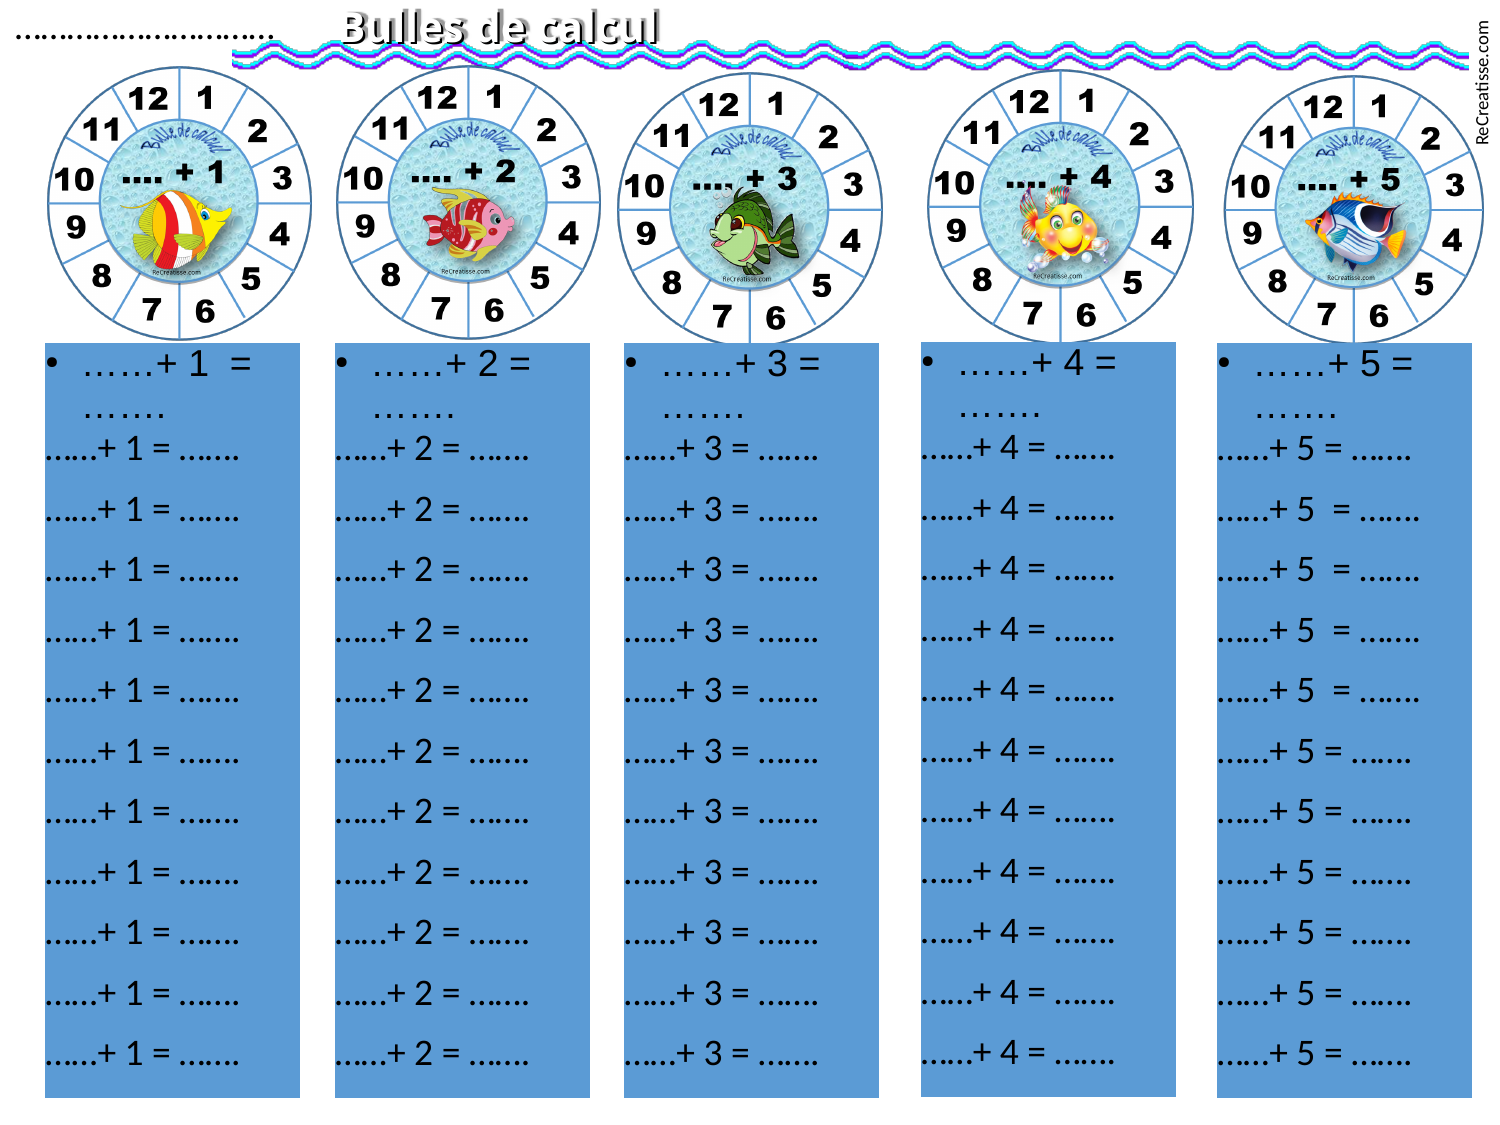

Bulles de calcul
…………………………
ReCreatisse.com
| ……+ 4 = ……. |
| --- |
| ……+ 4 = ……. |
| ……+ 4 = ……. |
| ……+ 4 = ……. |
| ……+ 4 = ……. |
| ……+ 4 = ……. |
| ……+ 4 = ……. |
| ……+ 4 = ……. |
| ……+ 4 = ……. |
| ……+ 4 = ……. |
| ……+ 4 = ……. |
| ……+ 4 = ……. |
| ……+ 1 = ……. |
| --- |
| ……+ 1 = ……. |
| ……+ 1 = ……. |
| ……+ 1 = ……. |
| ……+ 1 = ……. |
| ……+ 1 = ……. |
| ……+ 1 = ……. |
| ……+ 1 = ……. |
| ……+ 1 = ……. |
| ……+ 1 = ……. |
| ……+ 1 = ……. |
| ……+ 1 = ……. |
| ……+ 2 = ……. |
| --- |
| ……+ 2 = ……. |
| ……+ 2 = ……. |
| ……+ 2 = ……. |
| ……+ 2 = ……. |
| ……+ 2 = ……. |
| ……+ 2 = ……. |
| ……+ 2 = ……. |
| ……+ 2 = ……. |
| ……+ 2 = ……. |
| ……+ 2 = ……. |
| ……+ 2 = ……. |
| ……+ 3 = ……. |
| --- |
| ……+ 3 = ……. |
| ……+ 3 = ……. |
| ……+ 3 = ……. |
| ……+ 3 = ……. |
| ……+ 3 = ……. |
| ……+ 3 = ……. |
| ……+ 3 = ……. |
| ……+ 3 = ……. |
| ……+ 3 = ……. |
| ……+ 3 = ……. |
| ……+ 3 = ……. |
| ……+ 5 = ……. |
| --- |
| ……+ 5 = ……. |
| ……+ 5 = ……. |
| ……+ 5 = ……. |
| ……+ 5 = ……. |
| ……+ 5 = ……. |
| ……+ 5 = ……. |
| ……+ 5 = ……. |
| ……+ 5 = ……. |
| ……+ 5 = ……. |
| ……+ 5 = ……. |
| ……+ 5 = ……. |